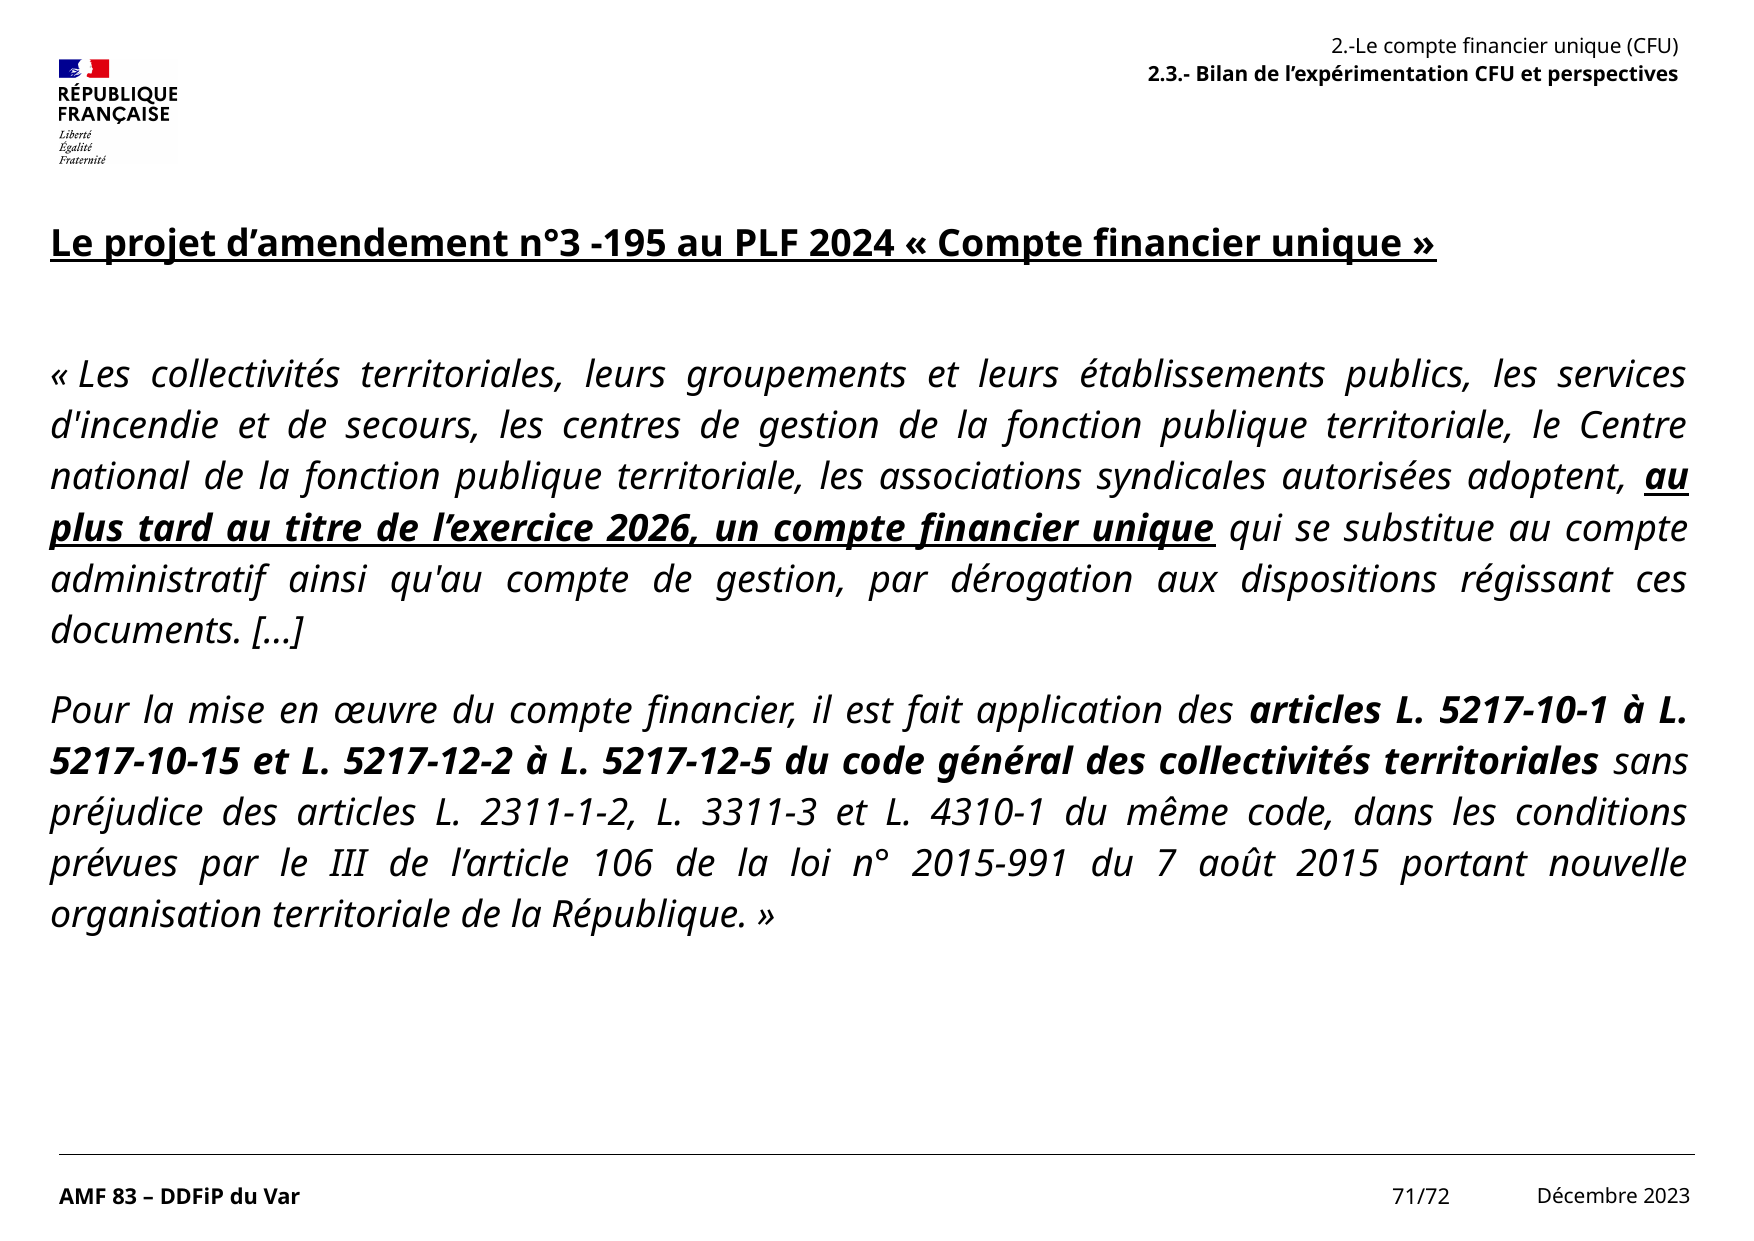

2.-Le compte financier unique (CFU)
2.3.- Bilan de l’expérimentation CFU et perspectives
# Le projet d’amendement n°3 -195 au PLF 2024 « Compte financier unique »
« Les collectivités territoriales, leurs groupements et leurs établissements publics, les services d'incendie et de secours, les centres de gestion de la fonction publique territoriale, le Centre national de la fonction publique territoriale, les associations syndicales autorisées adoptent, au plus tard au titre de l’exercice 2026, un compte financier unique qui se substitue au compte administratif ainsi qu'au compte de gestion, par dérogation aux dispositions régissant ces documents. […]
Pour la mise en œuvre du compte financier, il est fait application des articles L. 5217-10-1 à L. 5217-10-15 et L. 5217-12-2 à L. 5217-12-5 du code général des collectivités territoriales sans préjudice des articles L. 2311-1-2, L. 3311-3 et L. 4310-1 du même code, dans les conditions prévues par le III de l’article 106 de la loi n° 2015-991 du 7 août 2015 portant nouvelle organisation territoriale de la République. »